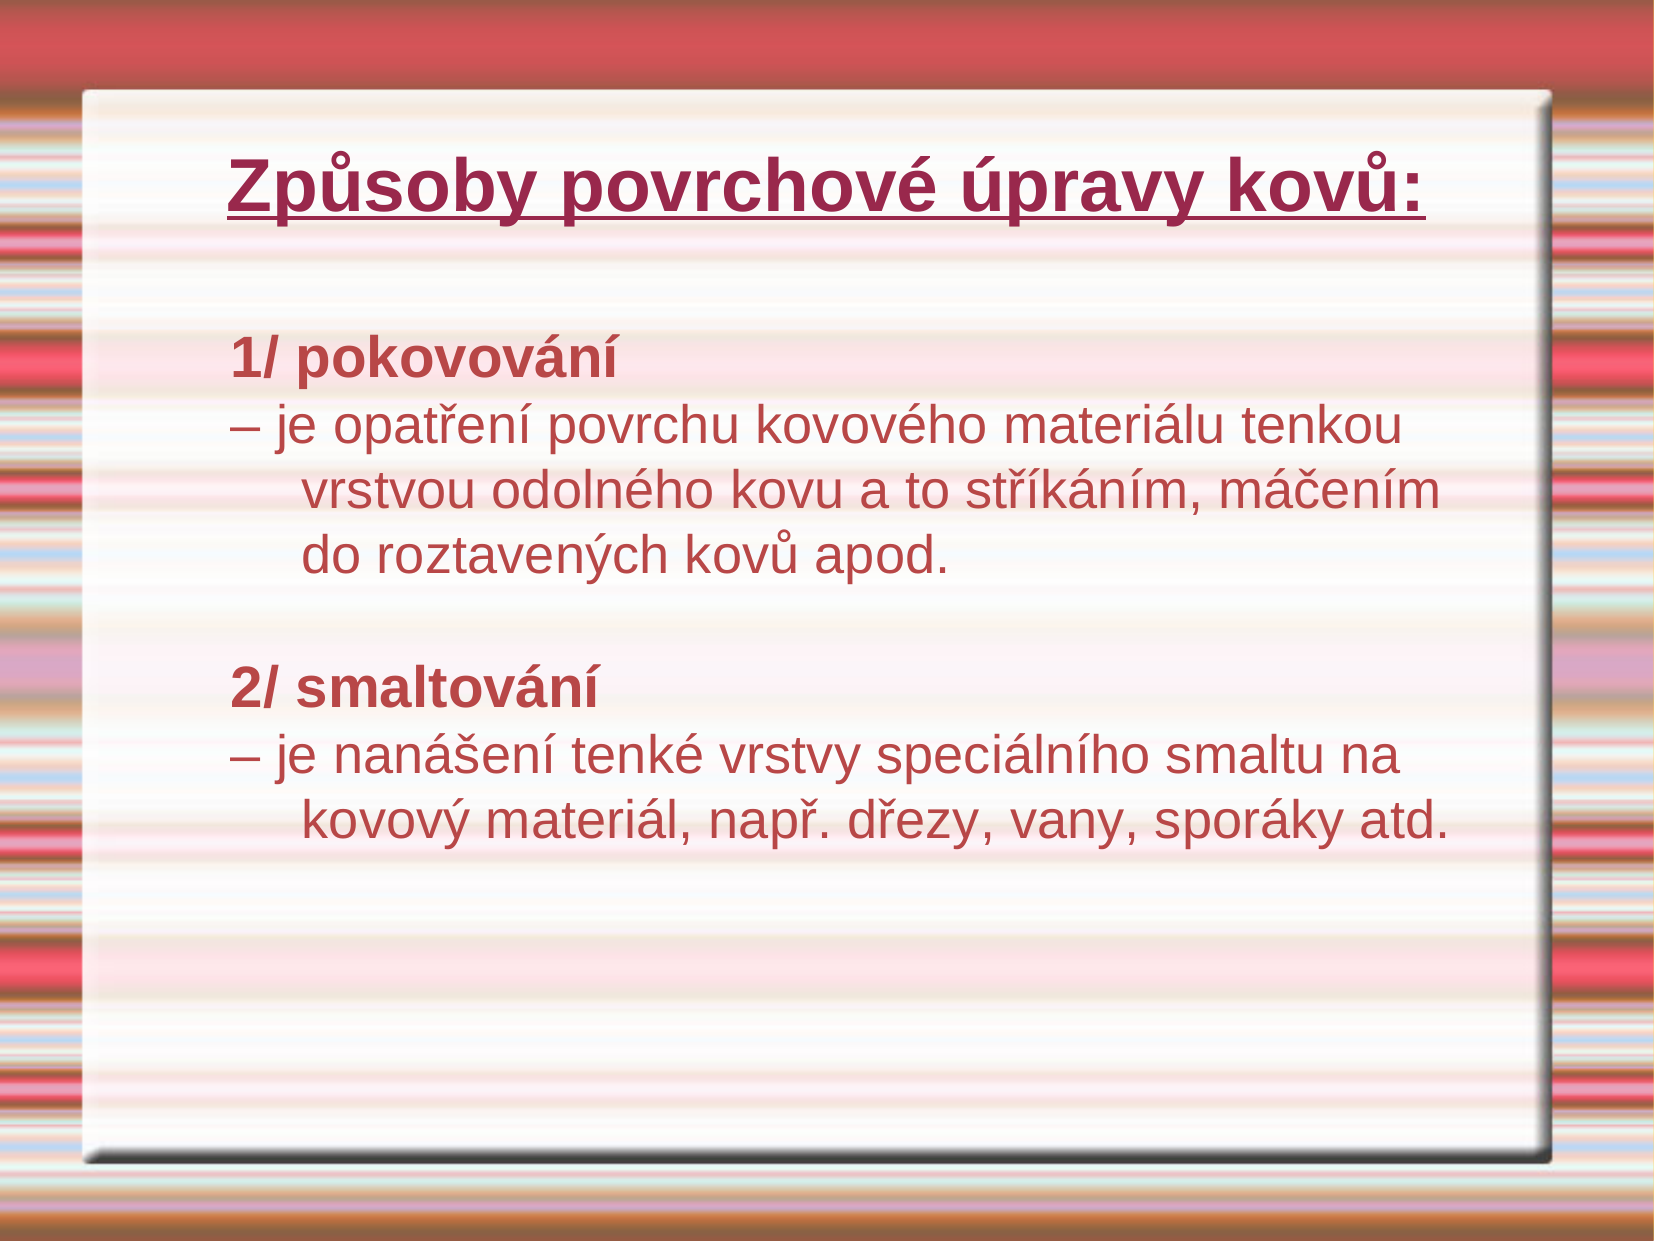

# Způsoby povrchové úpravy kovů:
1/ pokovování
– je opatření povrchu kovového materiálu tenkou vrstvou odolného kovu a to stříkáním, máčením do roztavených kovů apod.
2/ smaltování
– je nanášení tenké vrstvy speciálního smaltu na kovový materiál, např. dřezy, vany, sporáky atd.